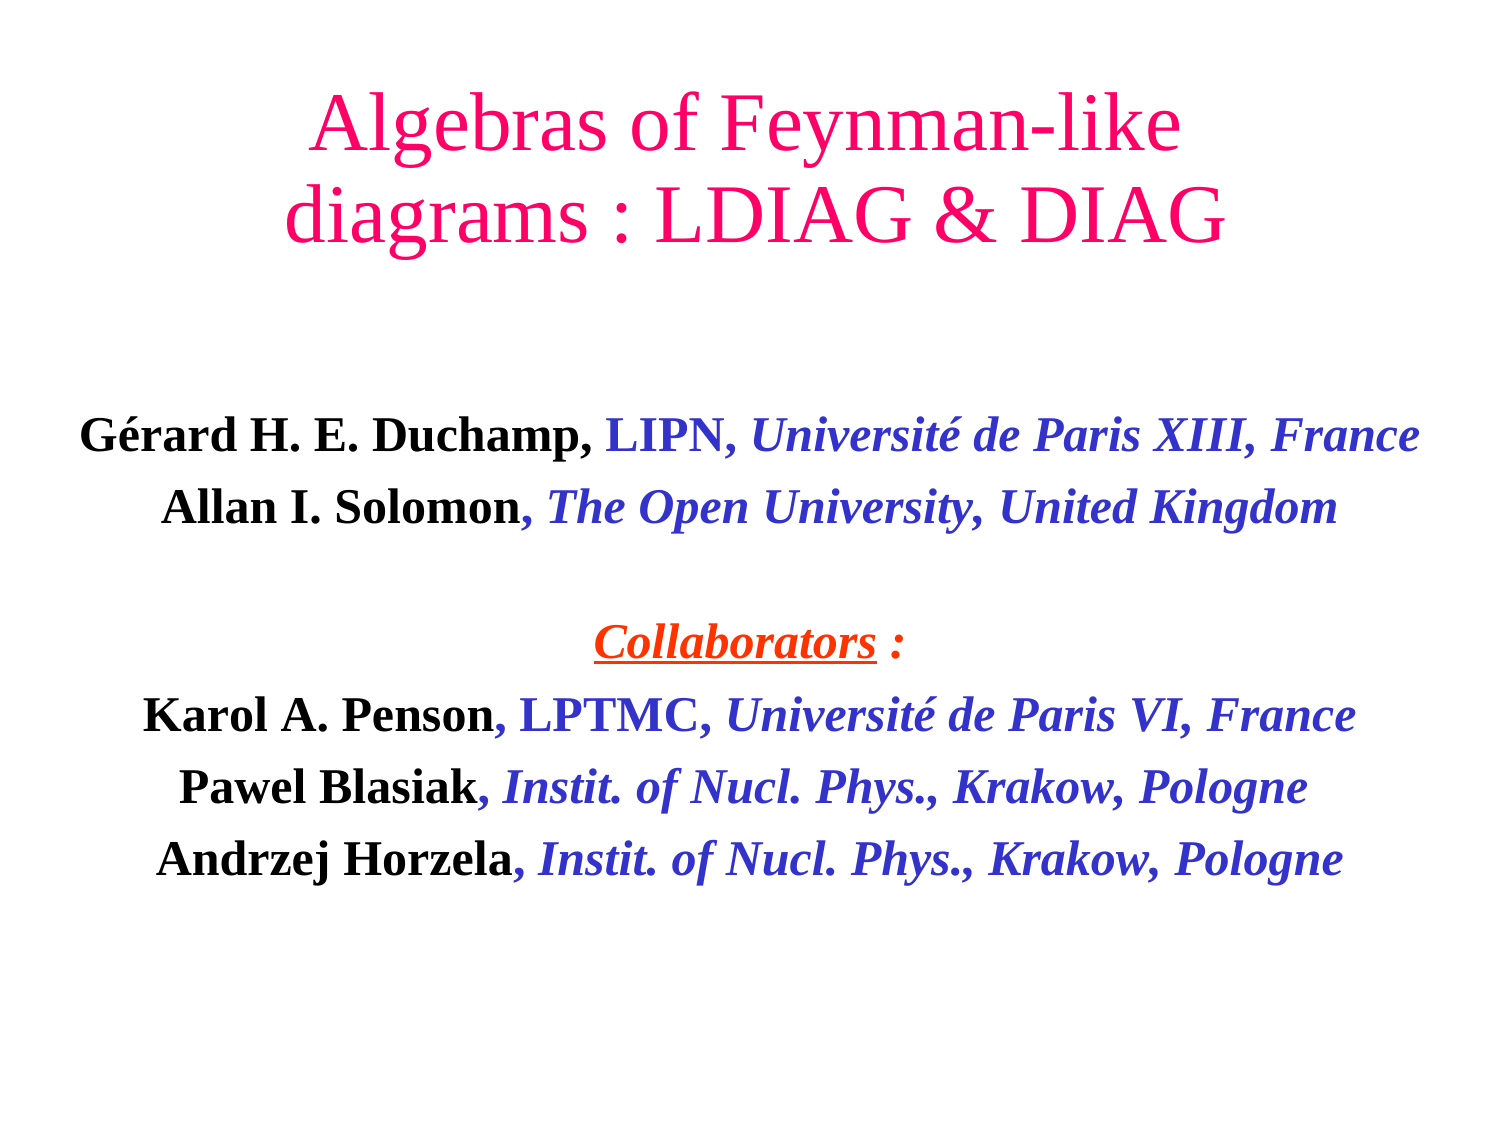

# Algebras of Feynman-like diagrams : LDIAG & DIAG
Gérard H. E. Duchamp, LIPN, Université de Paris XIII, France
Allan I. Solomon, The Open University, United Kingdom
 Collaborators :
Karol A. Penson, LPTMC, Université de Paris VI, France
Pawel Blasiak, Instit. of Nucl. Phys., Krakow, Pologne
Andrzej Horzela, Instit. of Nucl. Phys., Krakow, Pologne